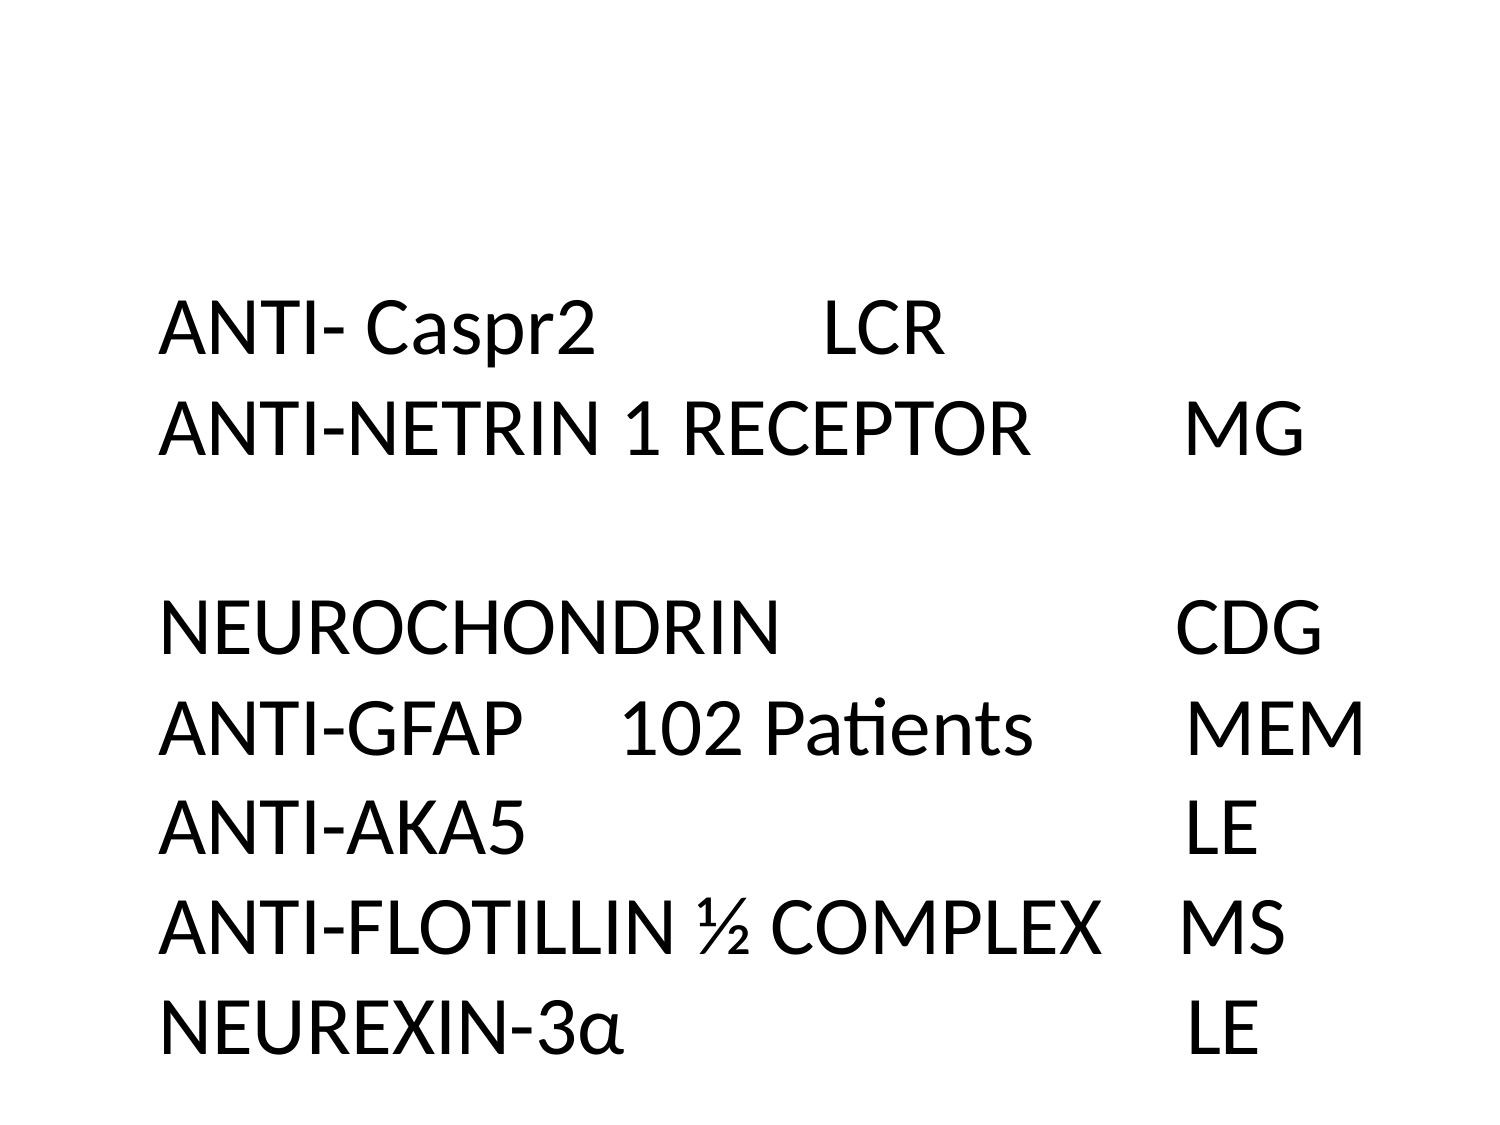

ANTI- Caspr2 LCR
ANTI-NETRIN 1 RECEPTOR MG
NEUROCHONDRIN CDG
ANTI-GFAP 102 Patients MEM
ANTI-AKA5 LE
ANTI-FLOTILLIN ½ COMPLEX MS
NEUREXIN-3α LE